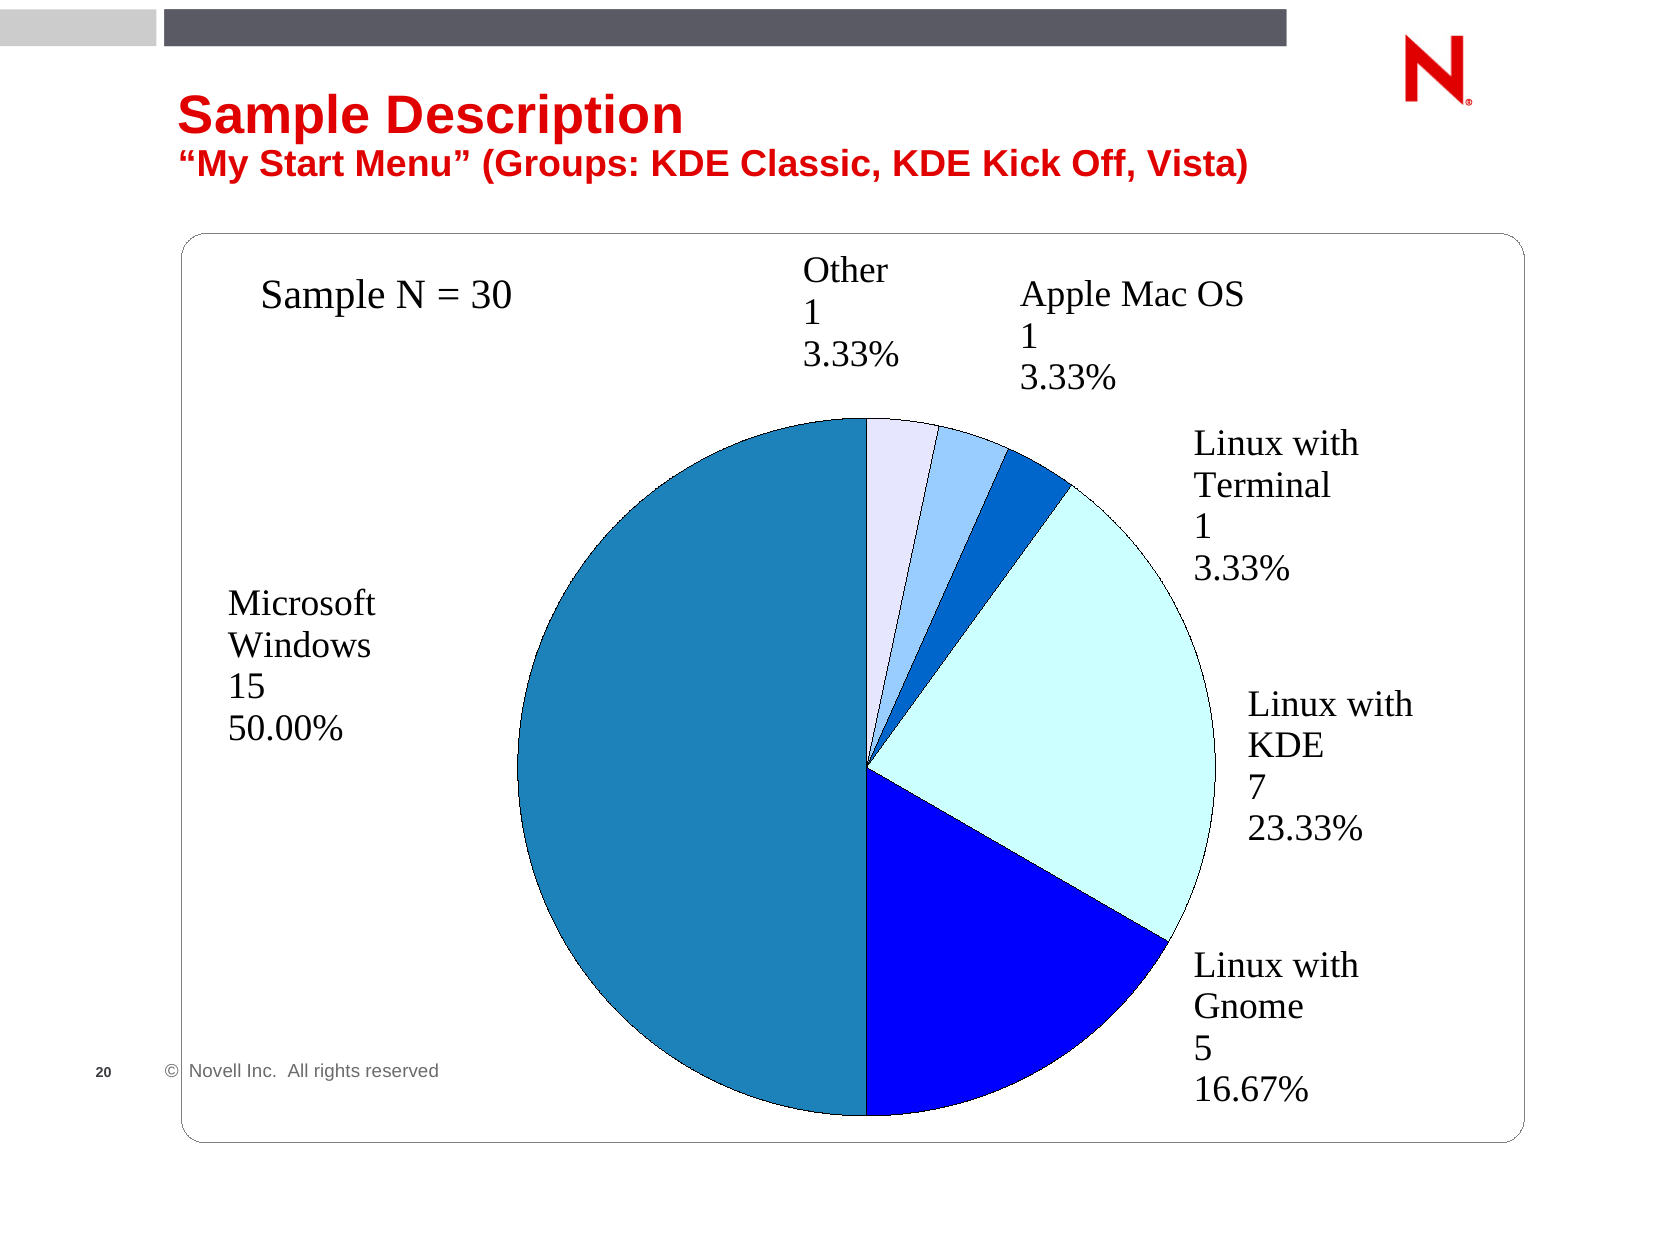

# Sample Description “My Start Menu” (Groups: KDE Classic, KDE Kick Off, Vista)
Other
1
3.33%
Sample N = 30
Apple Mac OS
1
3.33%
### Chart
| Category | Zeile 24 |
|---|---|
| MS Windows | 15.0 |
| Linux mit Gnome | 5.0 |
| Linux mit KDE | 7.0 |
| Linux mit Konsole | 1.0 |
| Apple Mac OS | 1.0 |
| Andere | 1.0 |Linux with
Terminal
1
3.33%
Microsoft
Windows
15
50.00%
Linux with
KDE
7
23.33%
Linux with
Gnome
5
16.67%